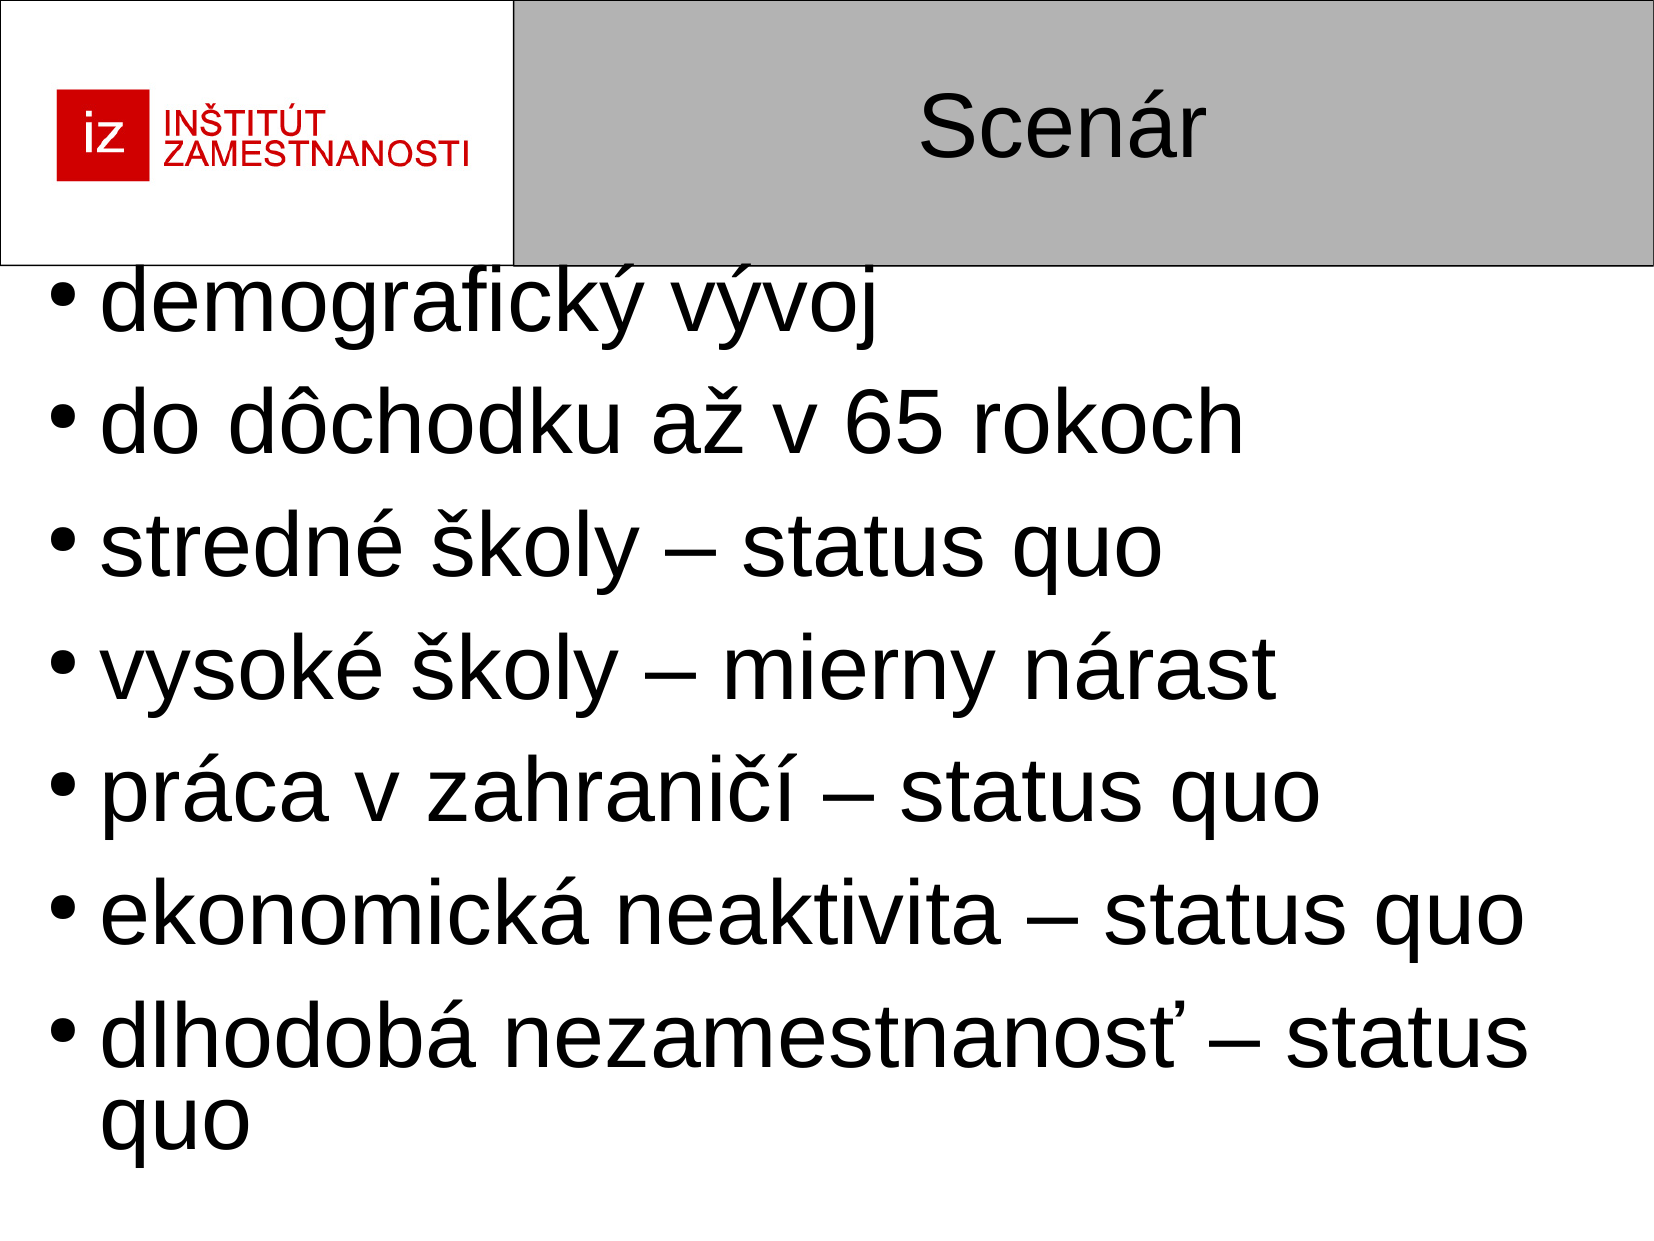

# Scenár
demografický vývoj
do dôchodku až v 65 rokoch
stredné školy – status quo
vysoké školy – mierny nárast
práca v zahraničí – status quo
ekonomická neaktivita – status quo
dlhodobá nezamestnanosť – status quo